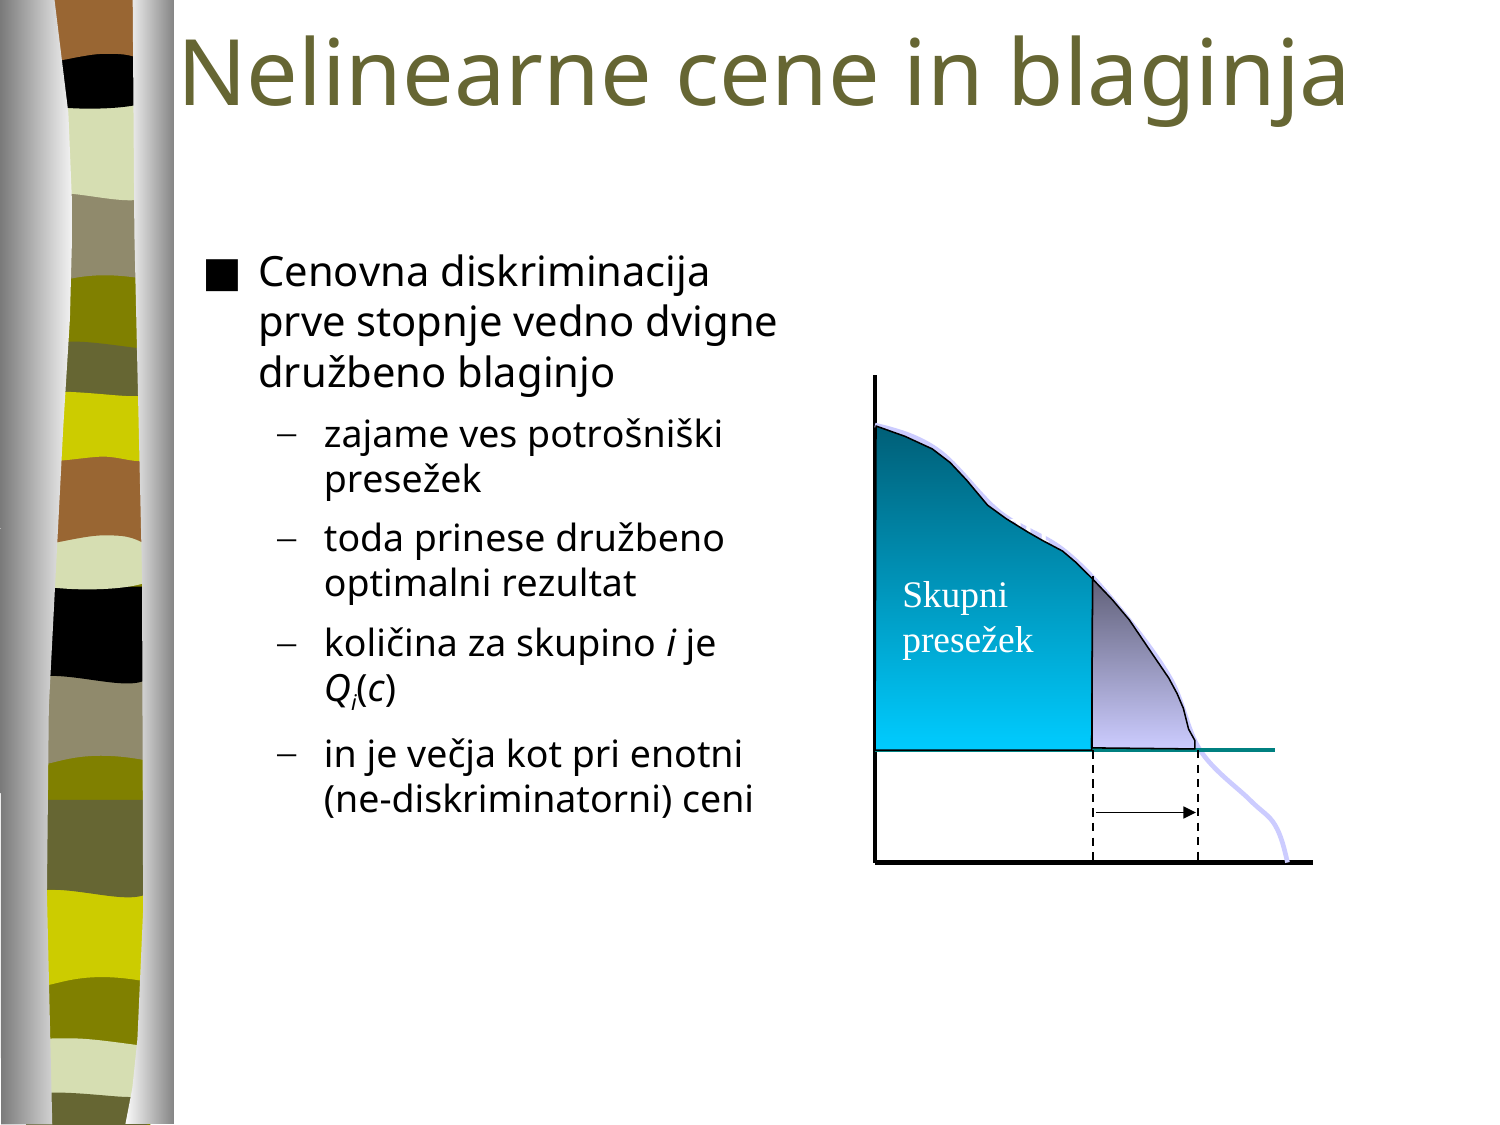

Nelinearne cene in blaginja
# Cenovna diskriminacija prve stopnje vedno dvigne družbeno blaginjo
zajame ves potrošniški presežek
toda prinese družbeno optimalni rezultat
količina za skupino i je Qi(c)
in je večja kot pri enotni (ne-diskriminatorni) ceni
Price
Demand
Skupni presežek
c
MC
Qi
Qi(c)
Quantity